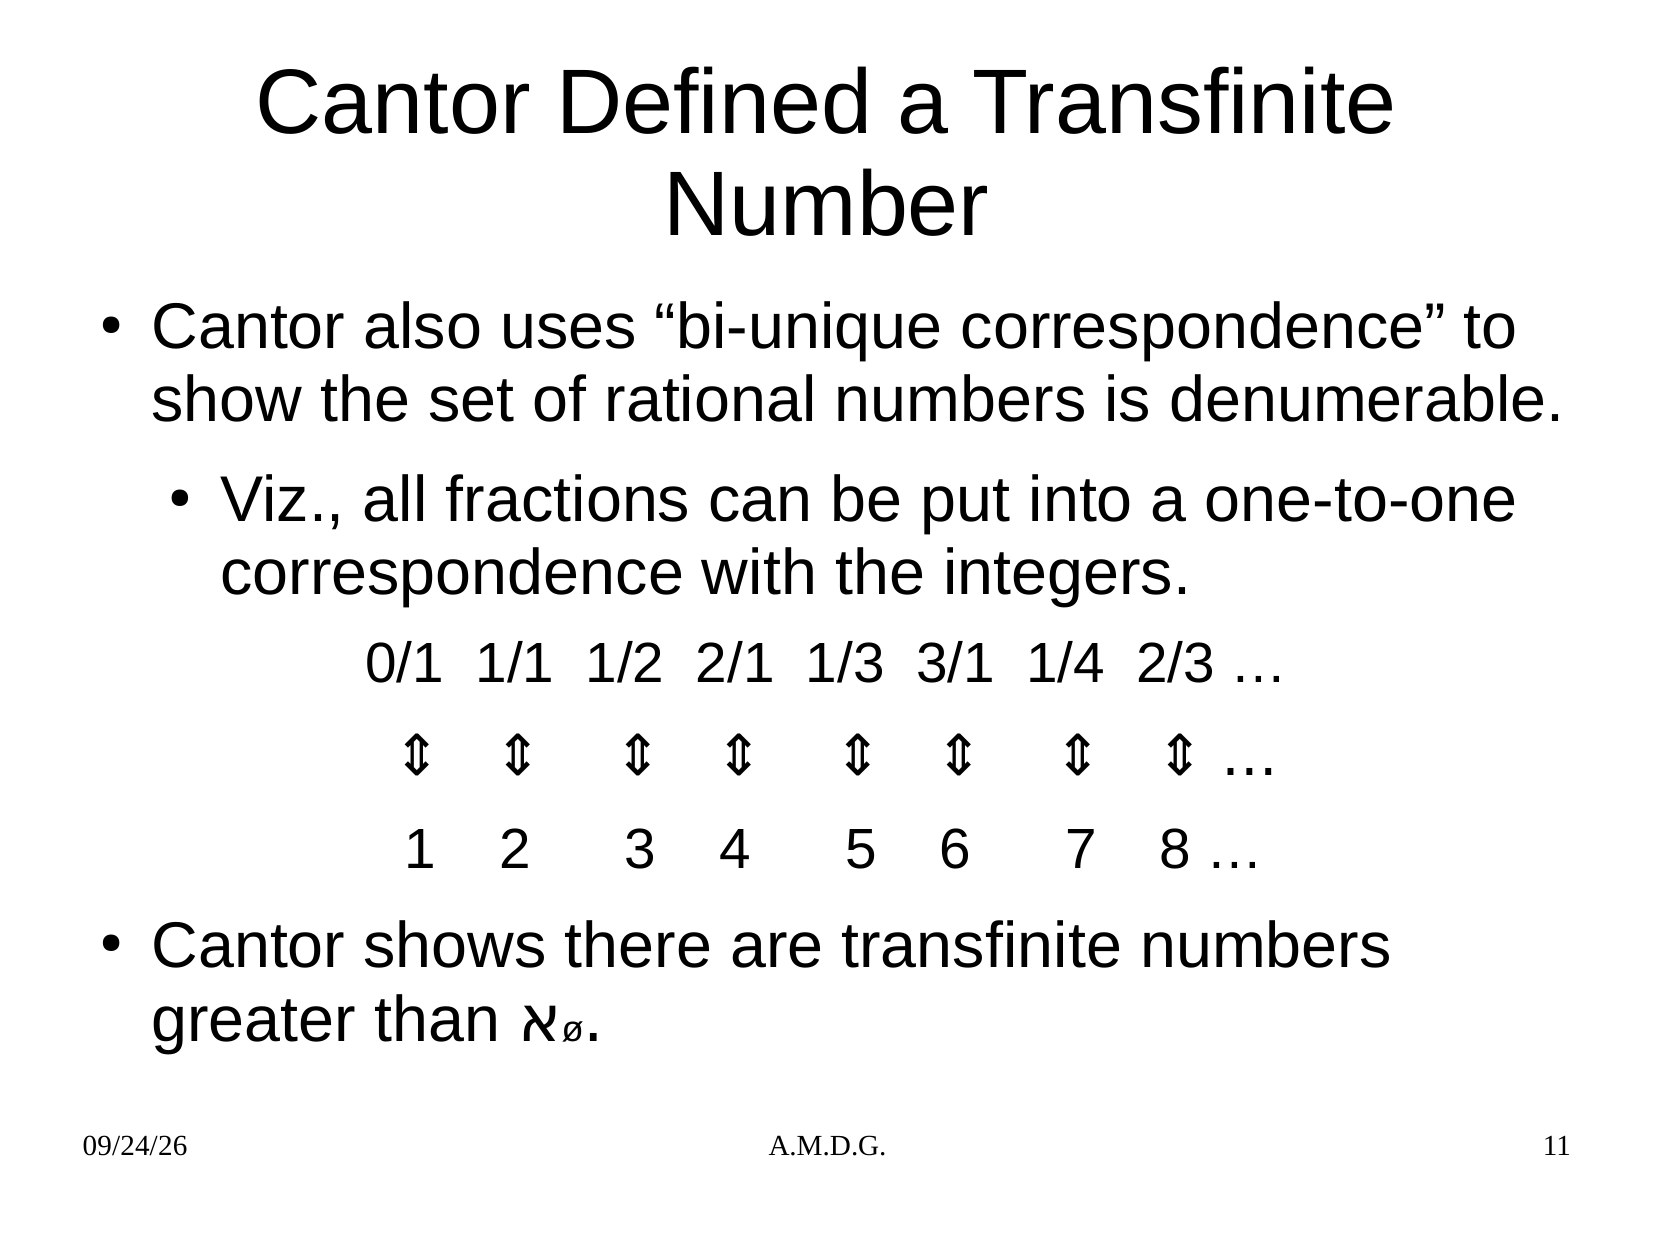

# Cantor Defined a Transfinite Number
Cantor also uses “bi-unique correspondence” to show the set of rational numbers is denumerable.
Viz., all fractions can be put into a one-to-one correspondence with the integers.
0/1 1/1 1/2 2/1 1/3 3/1 1/4 2/3 …
 ⇕ ⇕ ⇕ ⇕ ⇕ ⇕ ⇕ ⇕ …
 1 2 3 4 5 6 7 8 …
Cantor shows there are transfinite numbers greater than אø.
A.M.D.G.
11